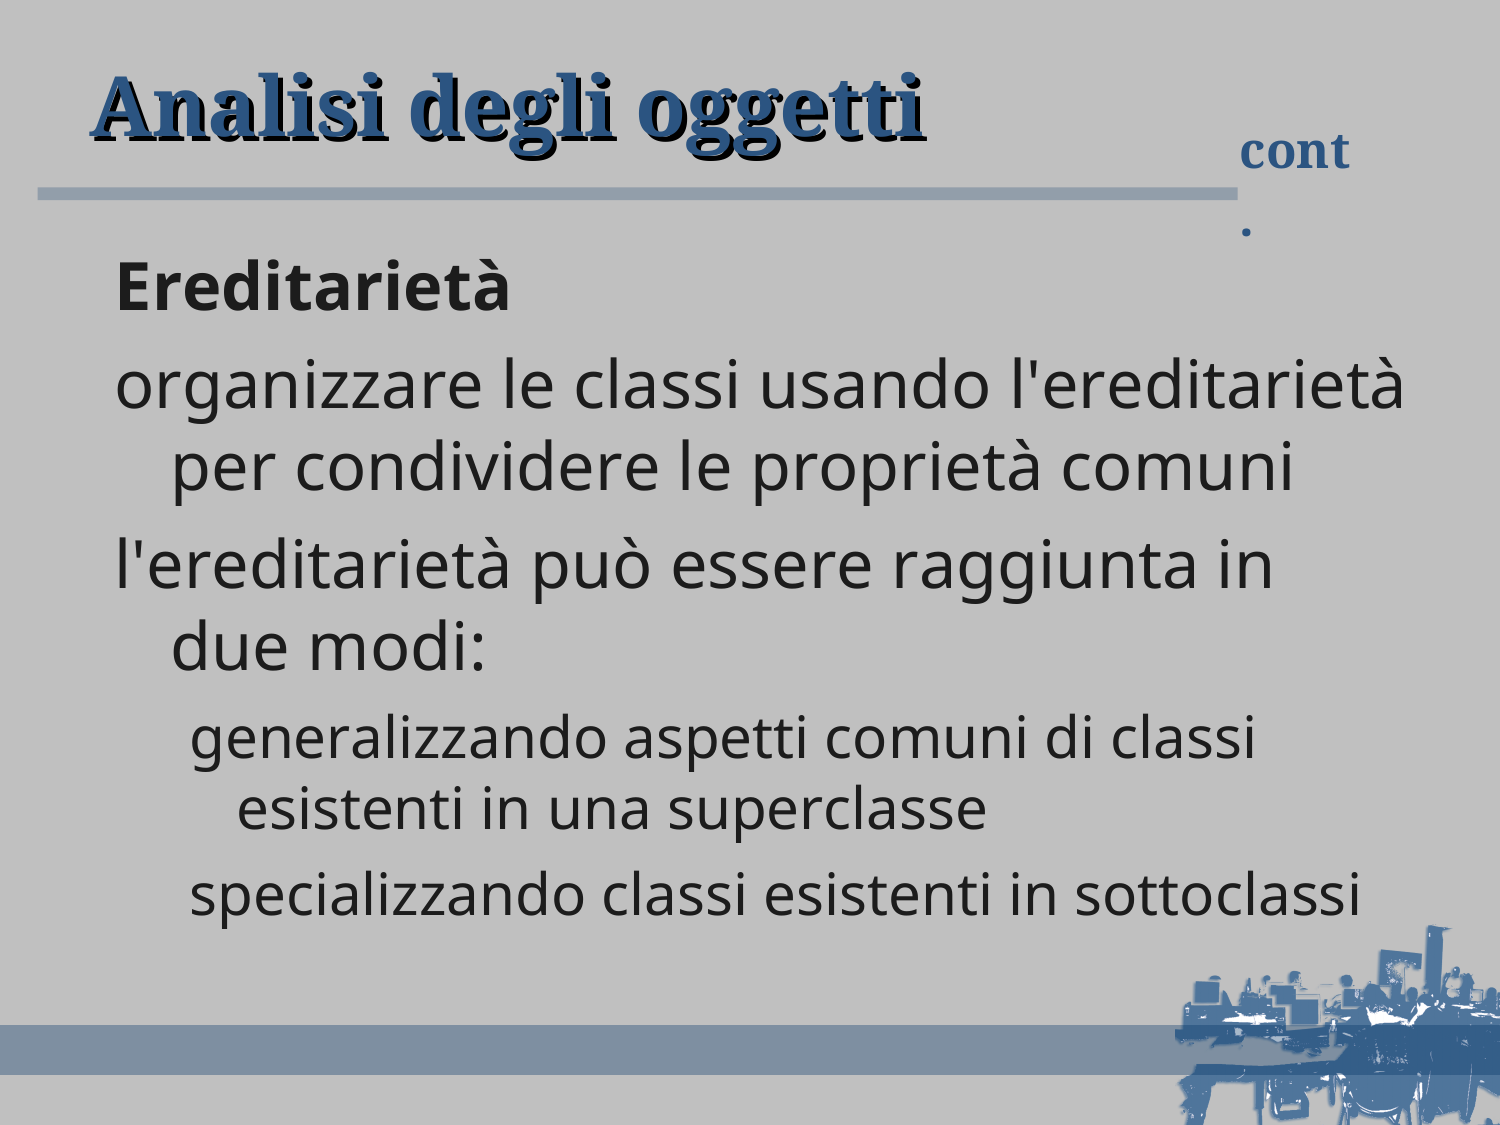

# Analisi degli oggetti
cont.
Ereditarietà
organizzare le classi usando l'ereditarietà per condividere le proprietà comuni
l'ereditarietà può essere raggiunta in due modi:
generalizzando aspetti comuni di classi esistenti in una superclasse
specializzando classi esistenti in sottoclassi